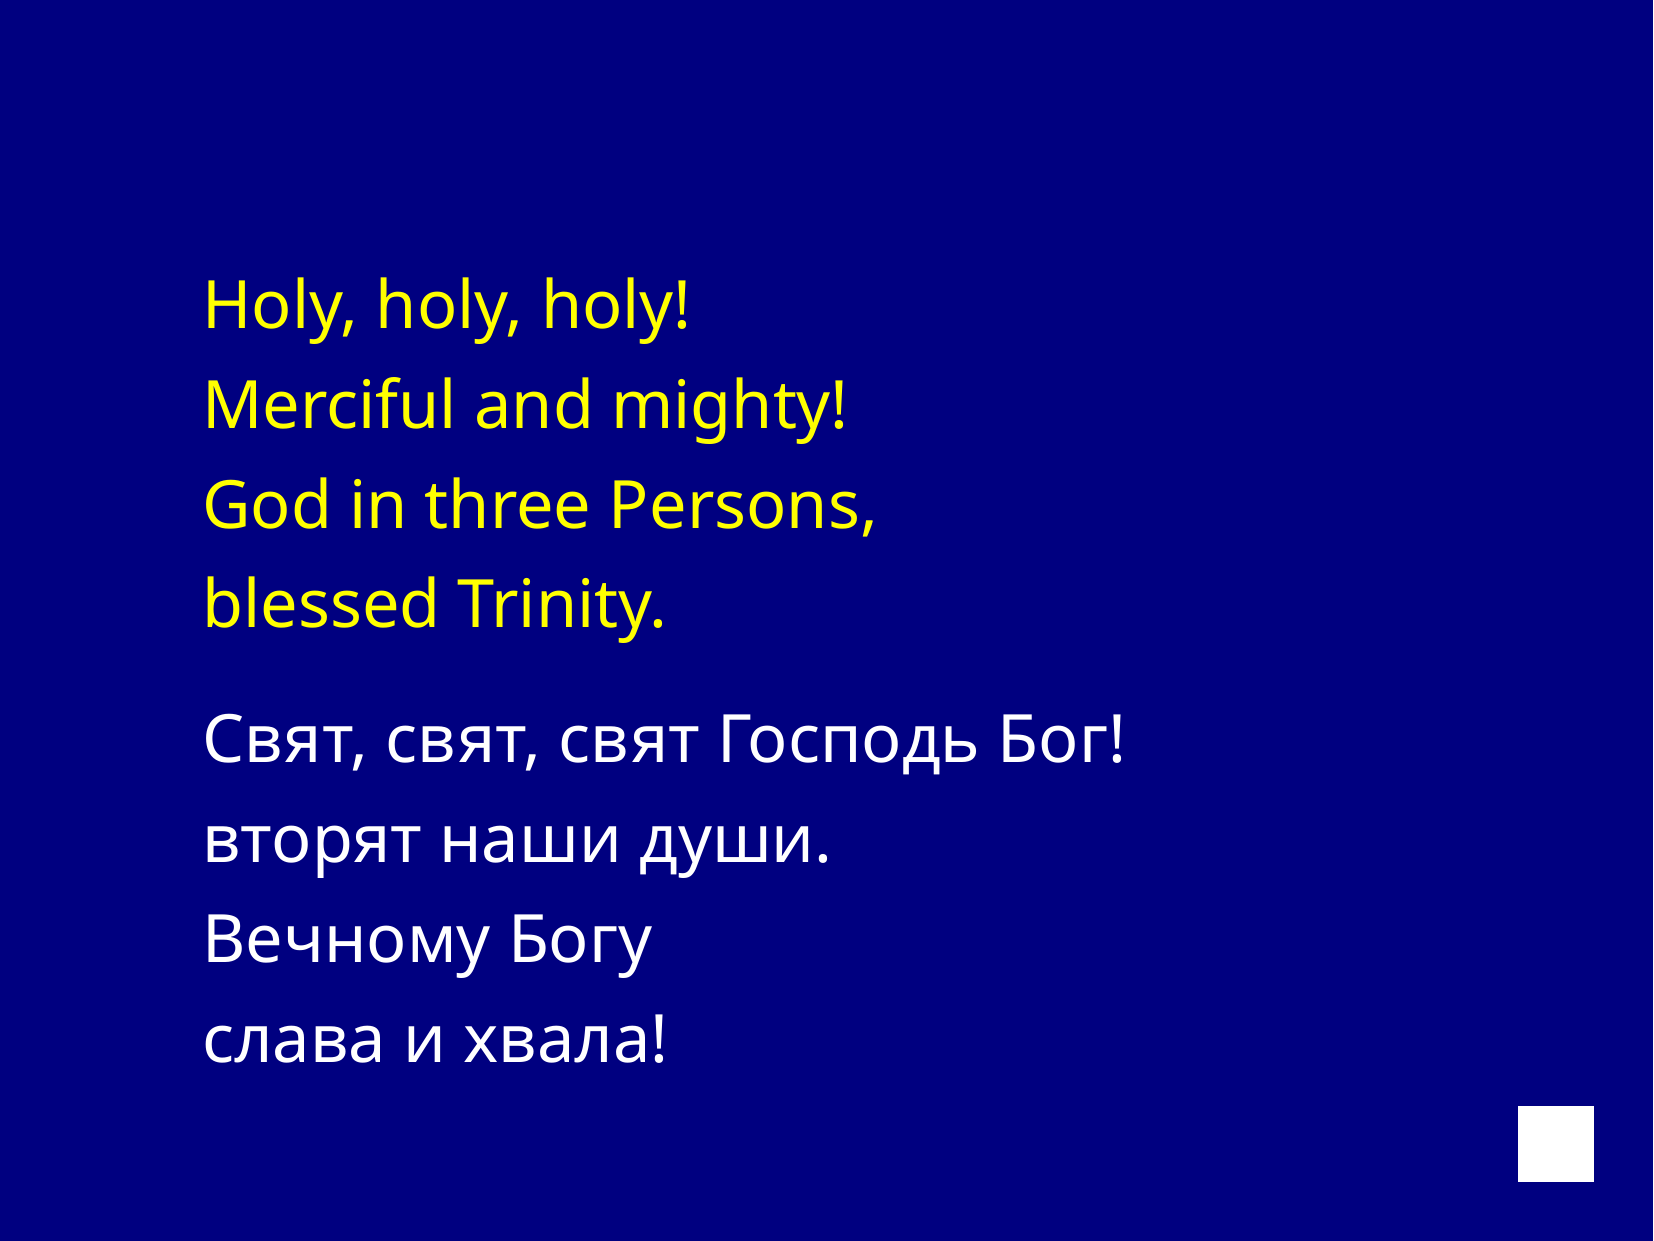

Holy, holy, holy!
	Merciful and mighty!
	God in three Persons,
	blessed Trinity.
	Свят, свят, свят Господь Бог!
	вторят наши души.
	Вечному Богу
	слава и хвала!